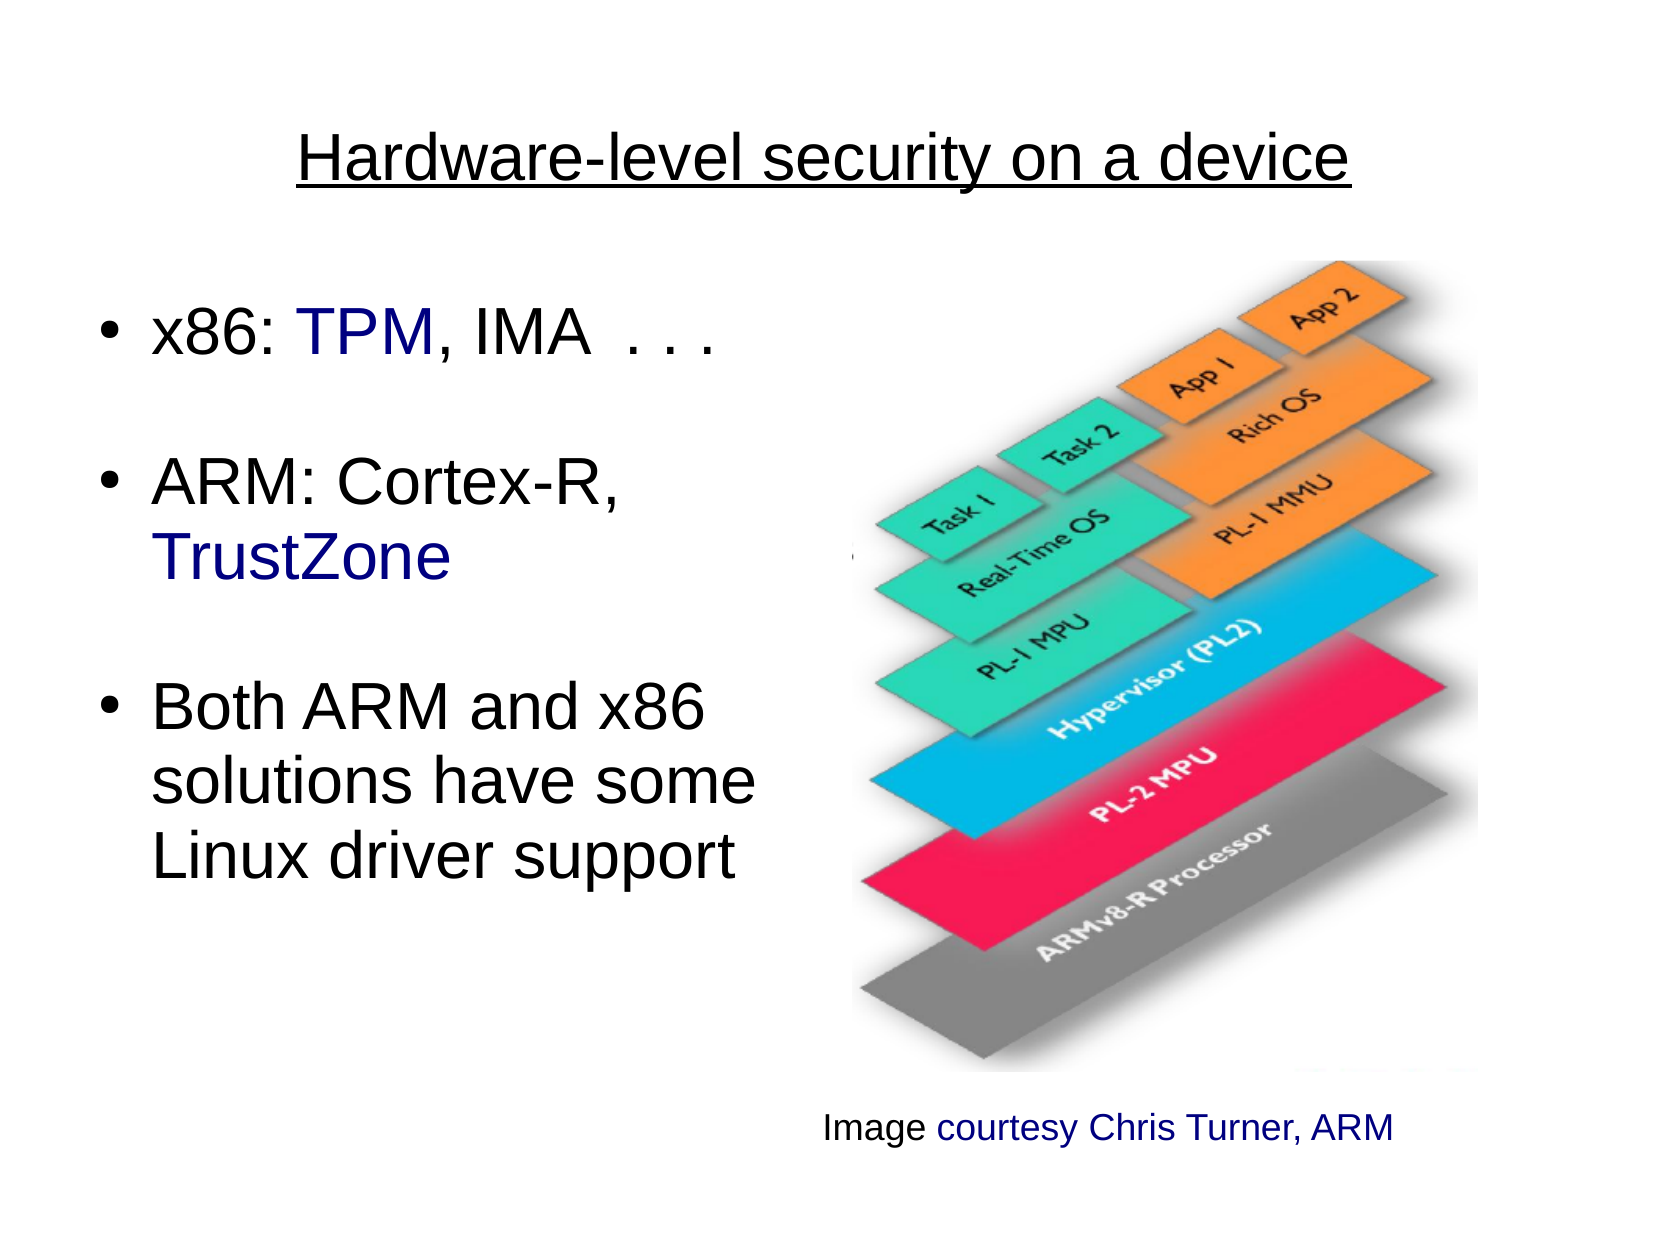

# Hardware-level security on a device
x86: TPM, IMA . . .
ARM: Cortex-R, TrustZone
Both ARM and x86 solutions have some Linux driver support
Image courtesy Chris Turner, ARM